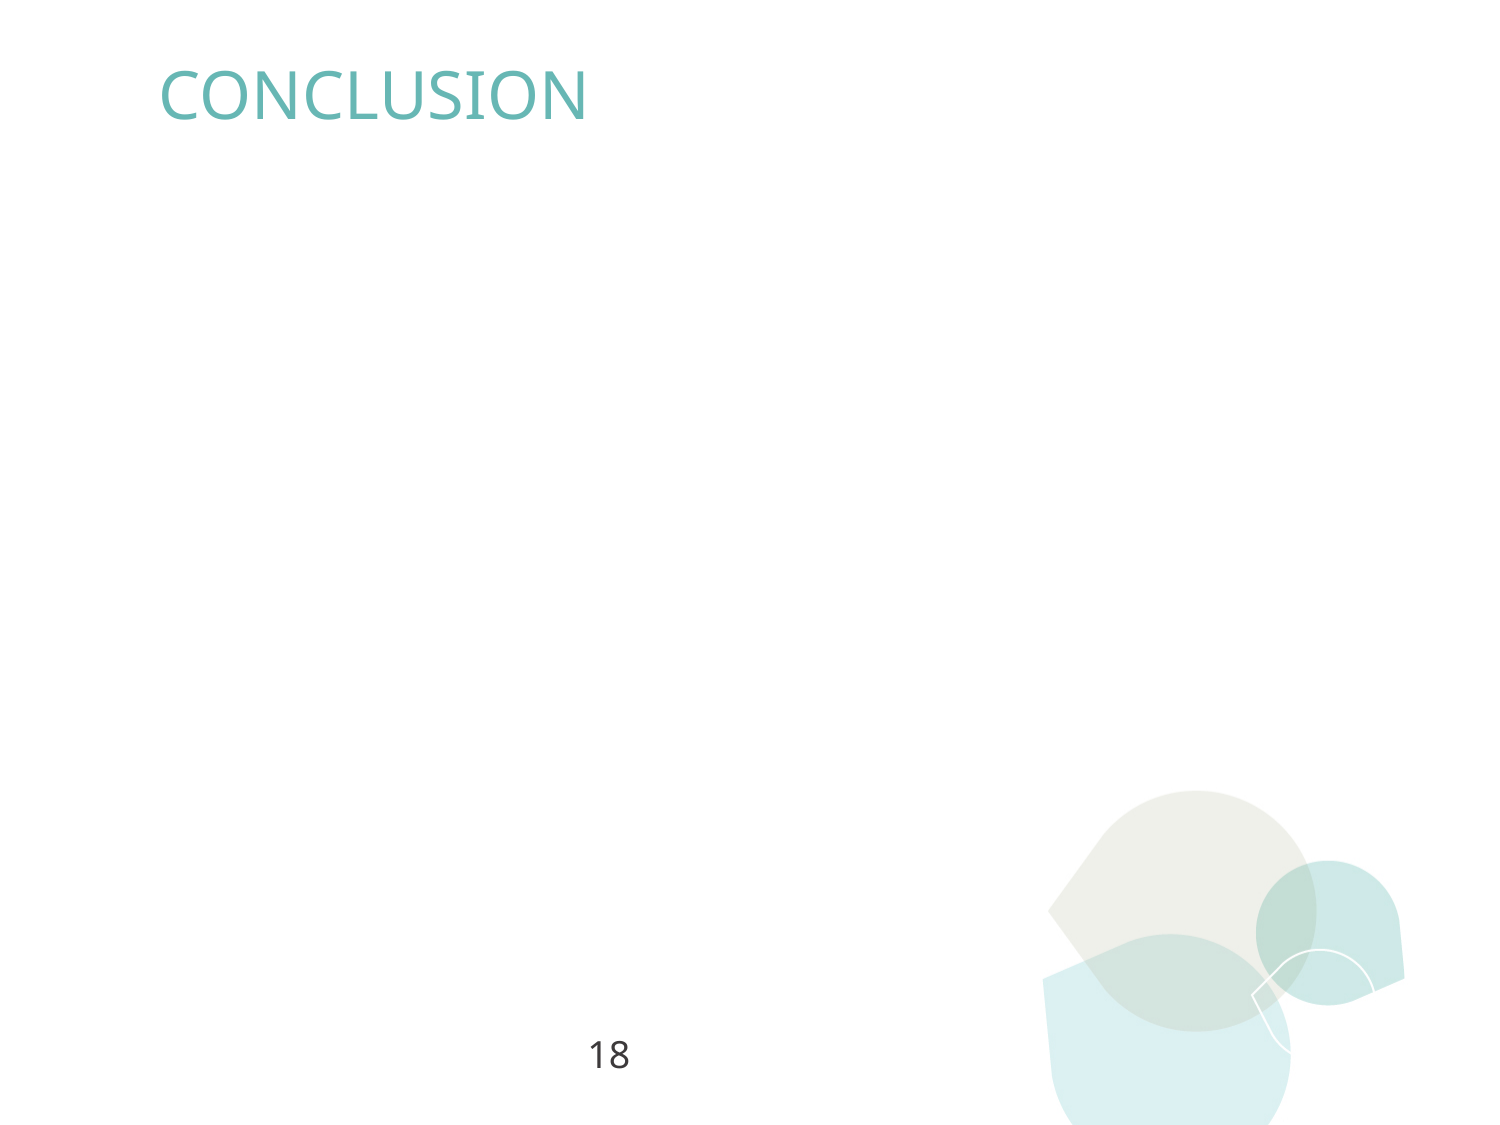

# CONCLUSION
Besoin d'une formation et d'une intégration rehaussée
Contexte propice aux innovations et aux changements
Impact du contexte pandémique sur la préparation des étudiants